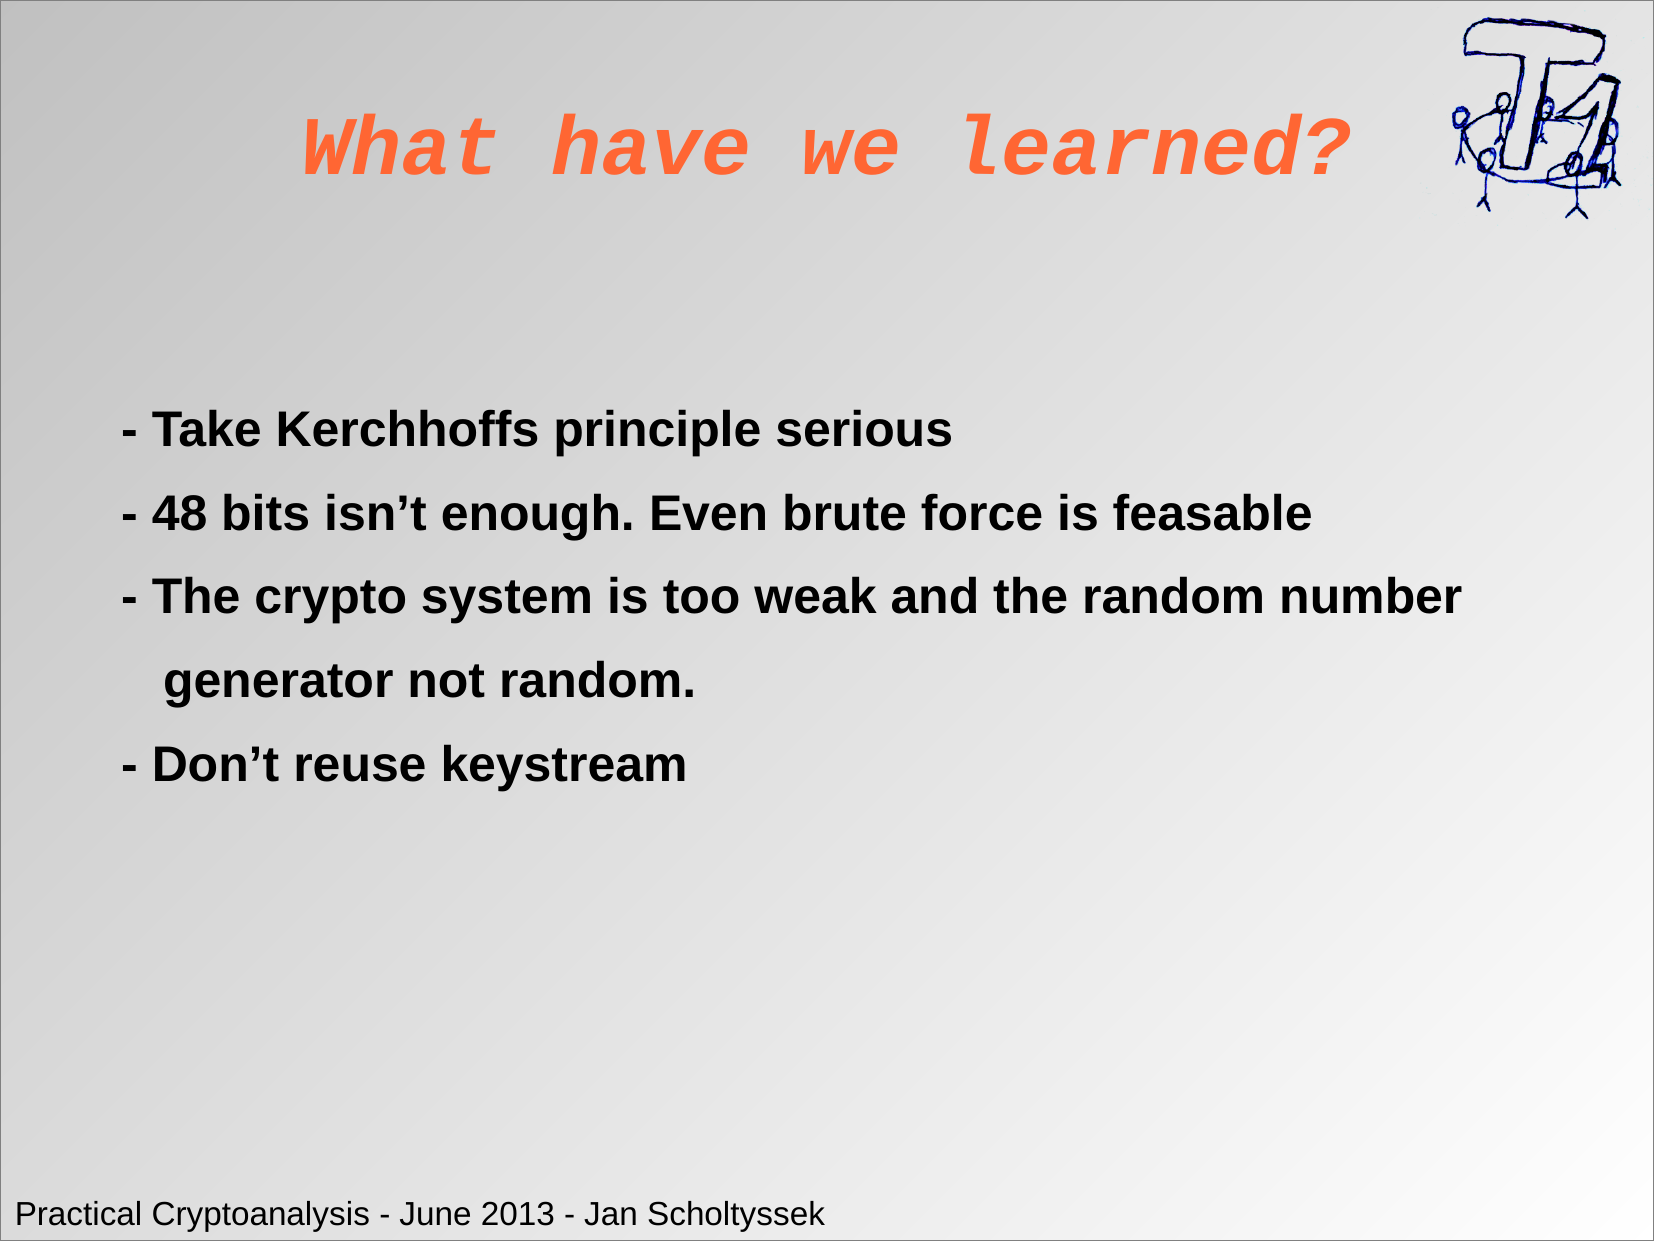

# What have we learned?
- Take Kerchhoffs principle serious
- 48 bits isn’t enough. Even brute force is feasable
- The crypto system is too weak and the random number
 generator not random.
- Don’t reuse keystream
Practical Cryptoanalysis - June 2013 - Jan Scholtyssek